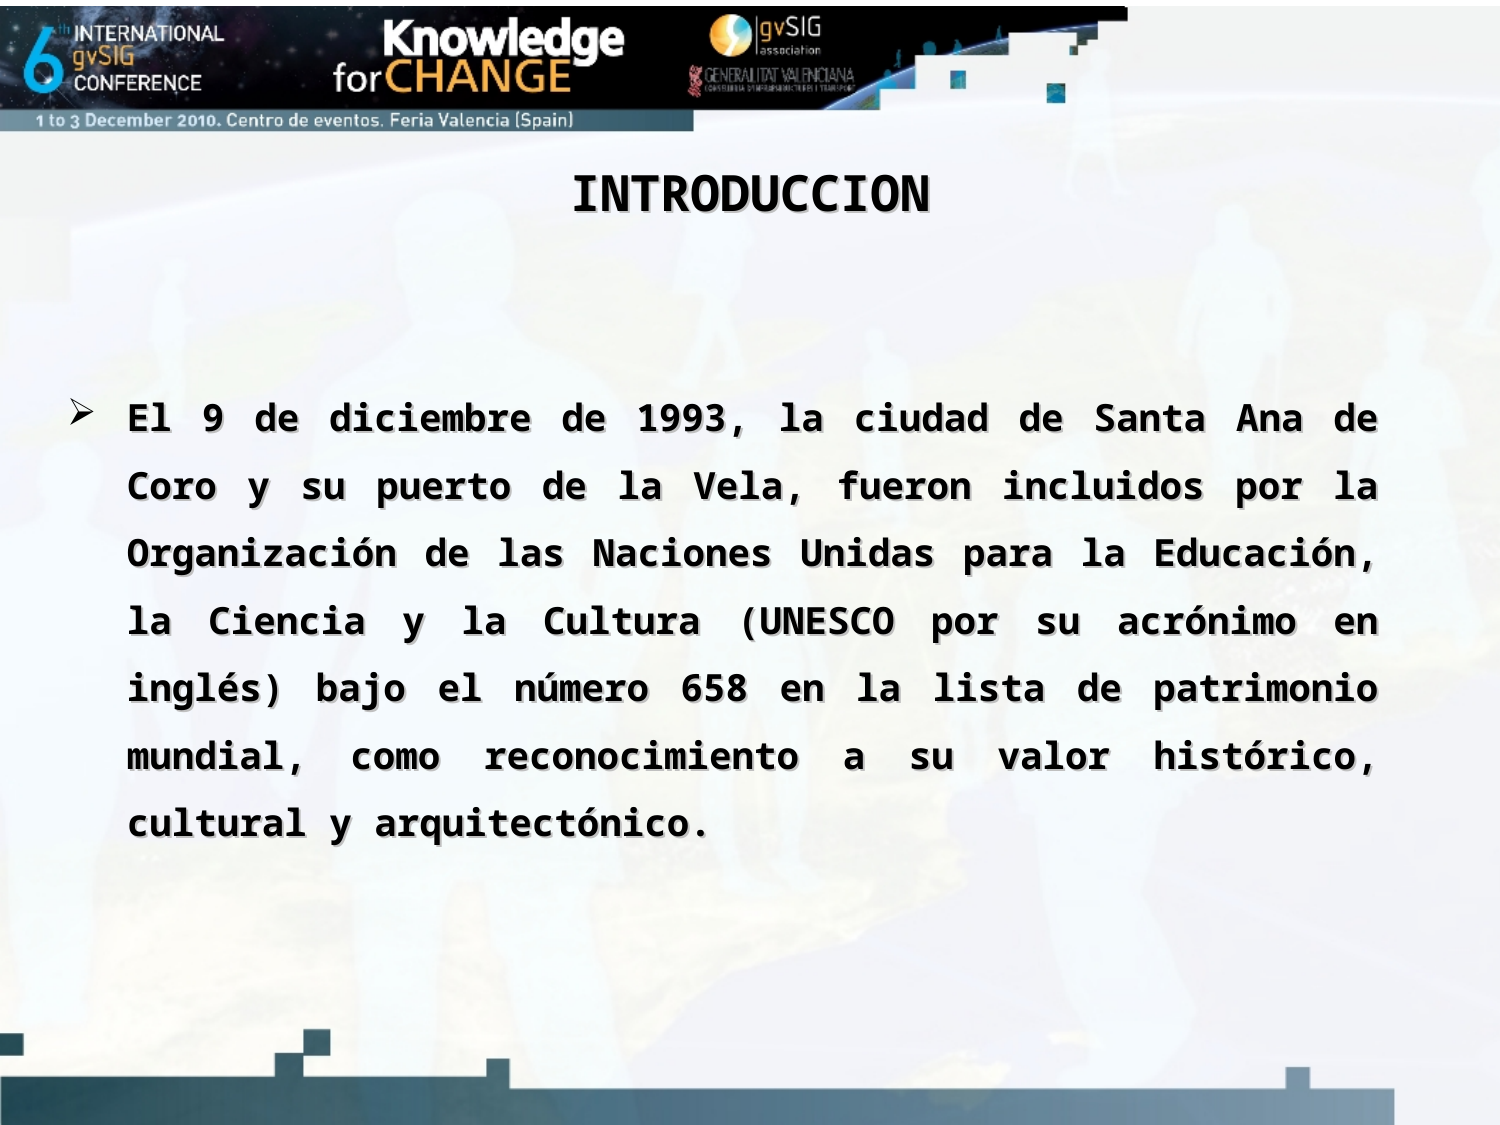

INTRODUCCION
El 9 de diciembre de 1993, la ciudad de Santa Ana de Coro y su puerto de la Vela, fueron incluidos por la Organización de las Naciones Unidas para la Educación, la Ciencia y la Cultura (UNESCO por su acrónimo en inglés) bajo el número 658 en la lista de patrimonio mundial, como reconocimiento a su valor histórico, cultural y arquitectónico.